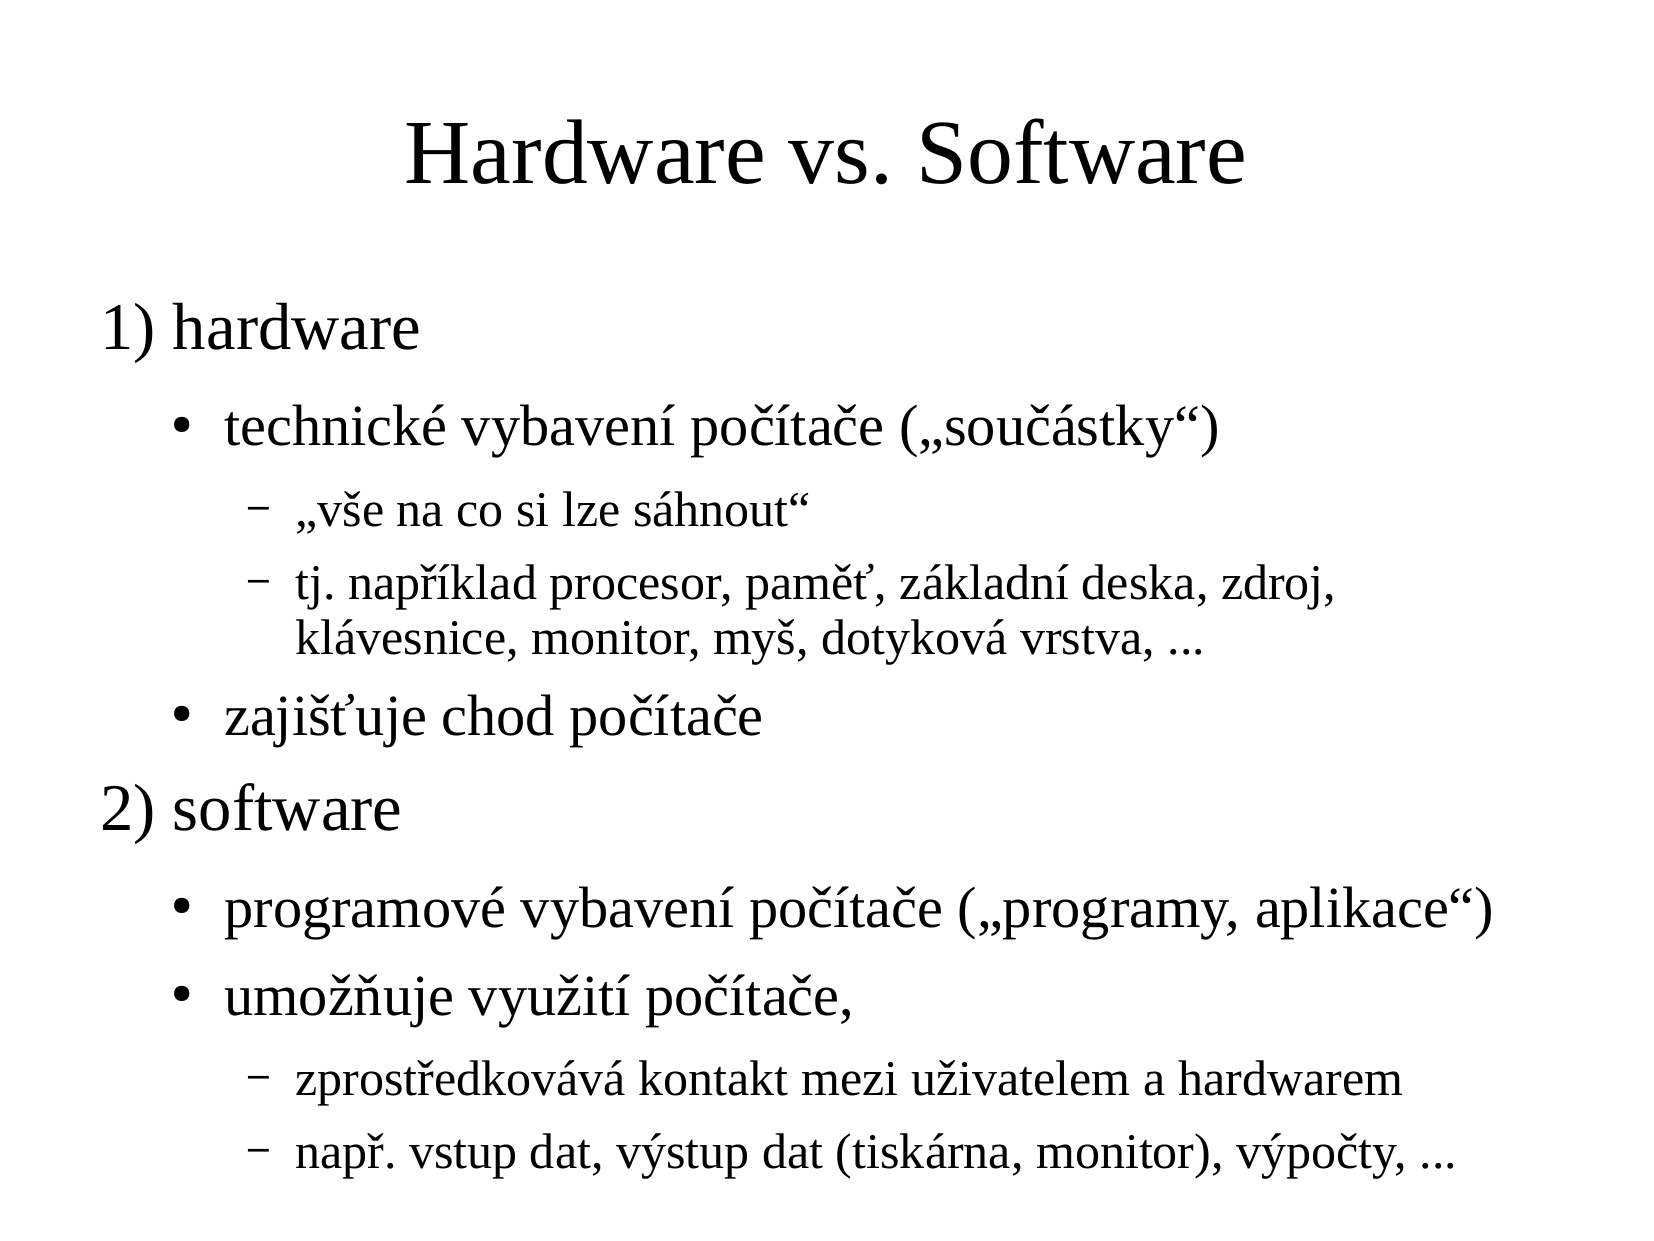

# Hardware vs. Software
 hardware
technické vybavení počítače („součástky“)
„vše na co si lze sáhnout“
tj. například procesor, paměť, základní deska, zdroj, klávesnice, monitor, myš, dotyková vrstva, ...
zajišťuje chod počítače
 software
programové vybavení počítače („programy, aplikace“)
umožňuje využití počítače,
zprostředkovává kontakt mezi uživatelem a hardwarem
např. vstup dat, výstup dat (tiskárna, monitor), výpočty, ...